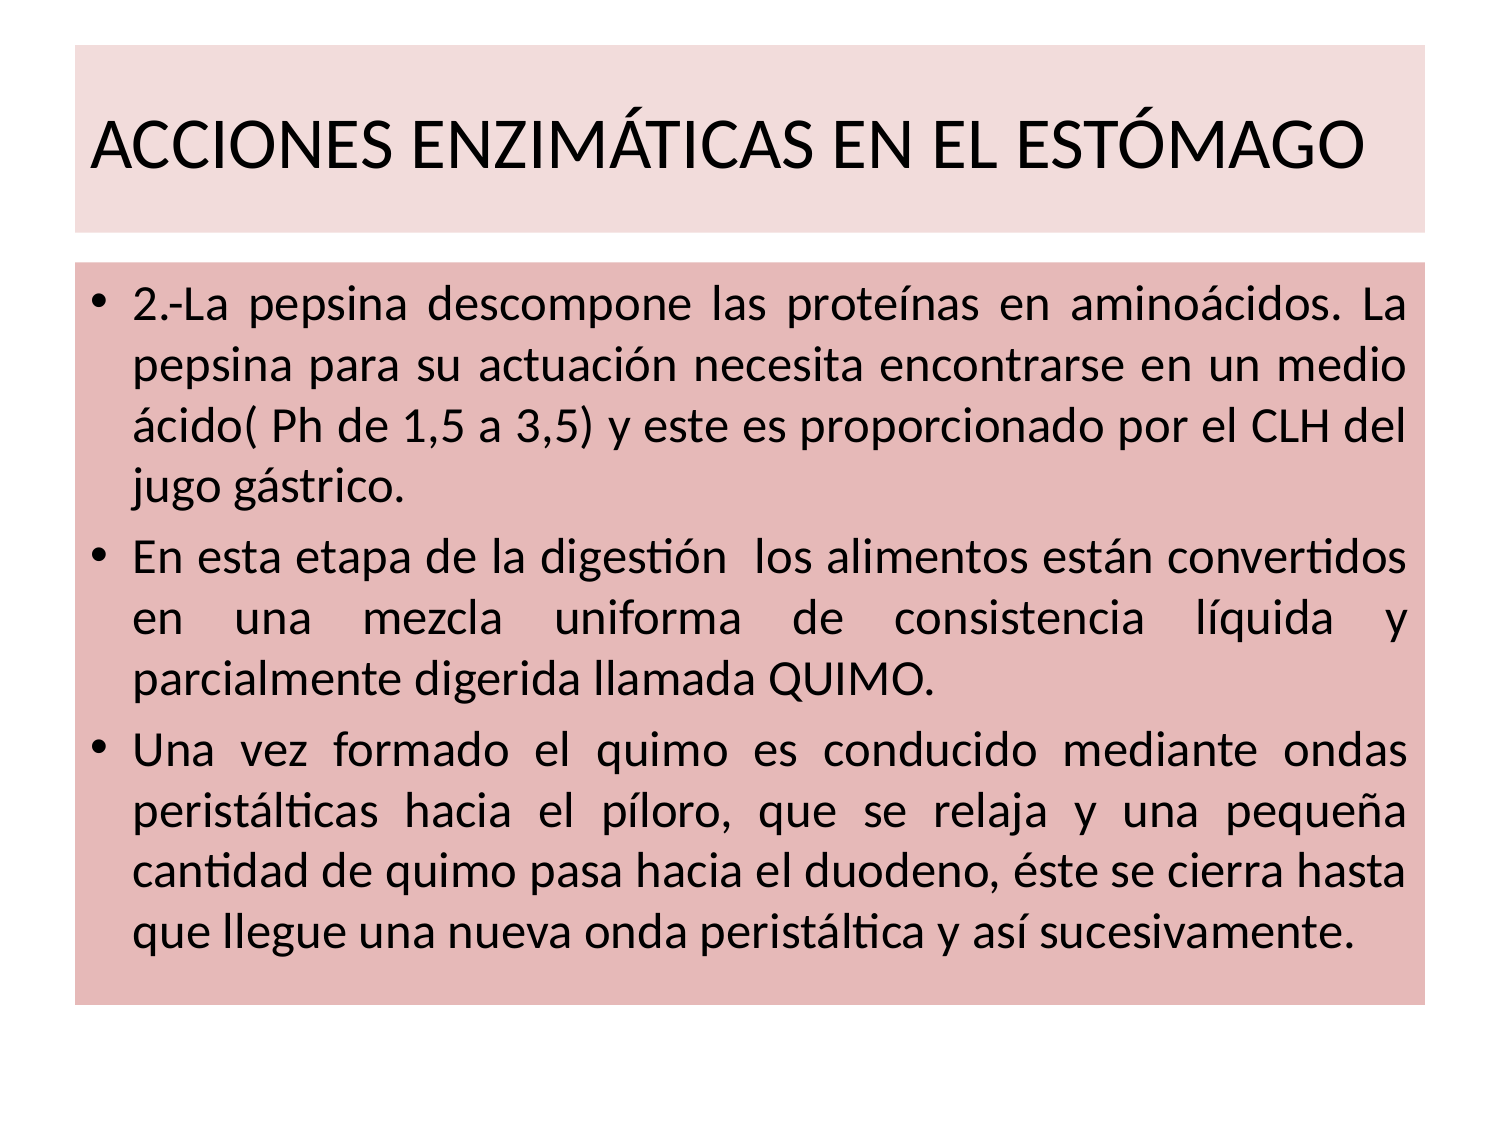

# ACCIONES ENZIMÁTICAS EN EL ESTÓMAGO
2.-La pepsina descompone las proteínas en aminoácidos. La pepsina para su actuación necesita encontrarse en un medio ácido( Ph de 1,5 a 3,5) y este es proporcionado por el CLH del jugo gástrico.
En esta etapa de la digestión los alimentos están convertidos en una mezcla uniforma de consistencia líquida y parcialmente digerida llamada QUIMO.
Una vez formado el quimo es conducido mediante ondas peristálticas hacia el píloro, que se relaja y una pequeña cantidad de quimo pasa hacia el duodeno, éste se cierra hasta que llegue una nueva onda peristáltica y así sucesivamente.